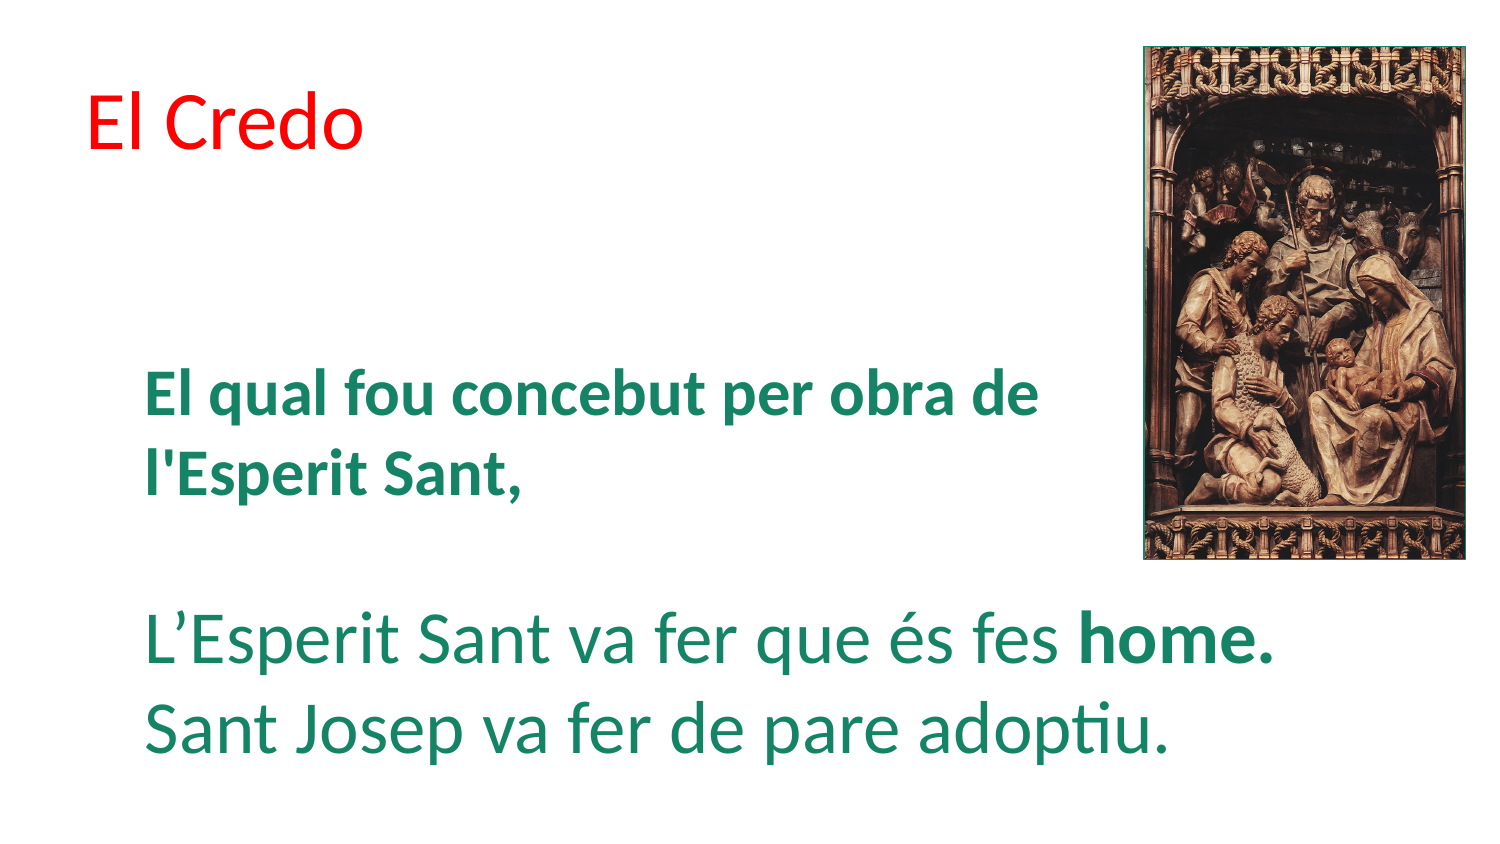

El Credo
El qual fou concebut per obra de
l'Esperit Sant,
L’Esperit Sant va fer que és fes home.
Sant Josep va fer de pare adoptiu.